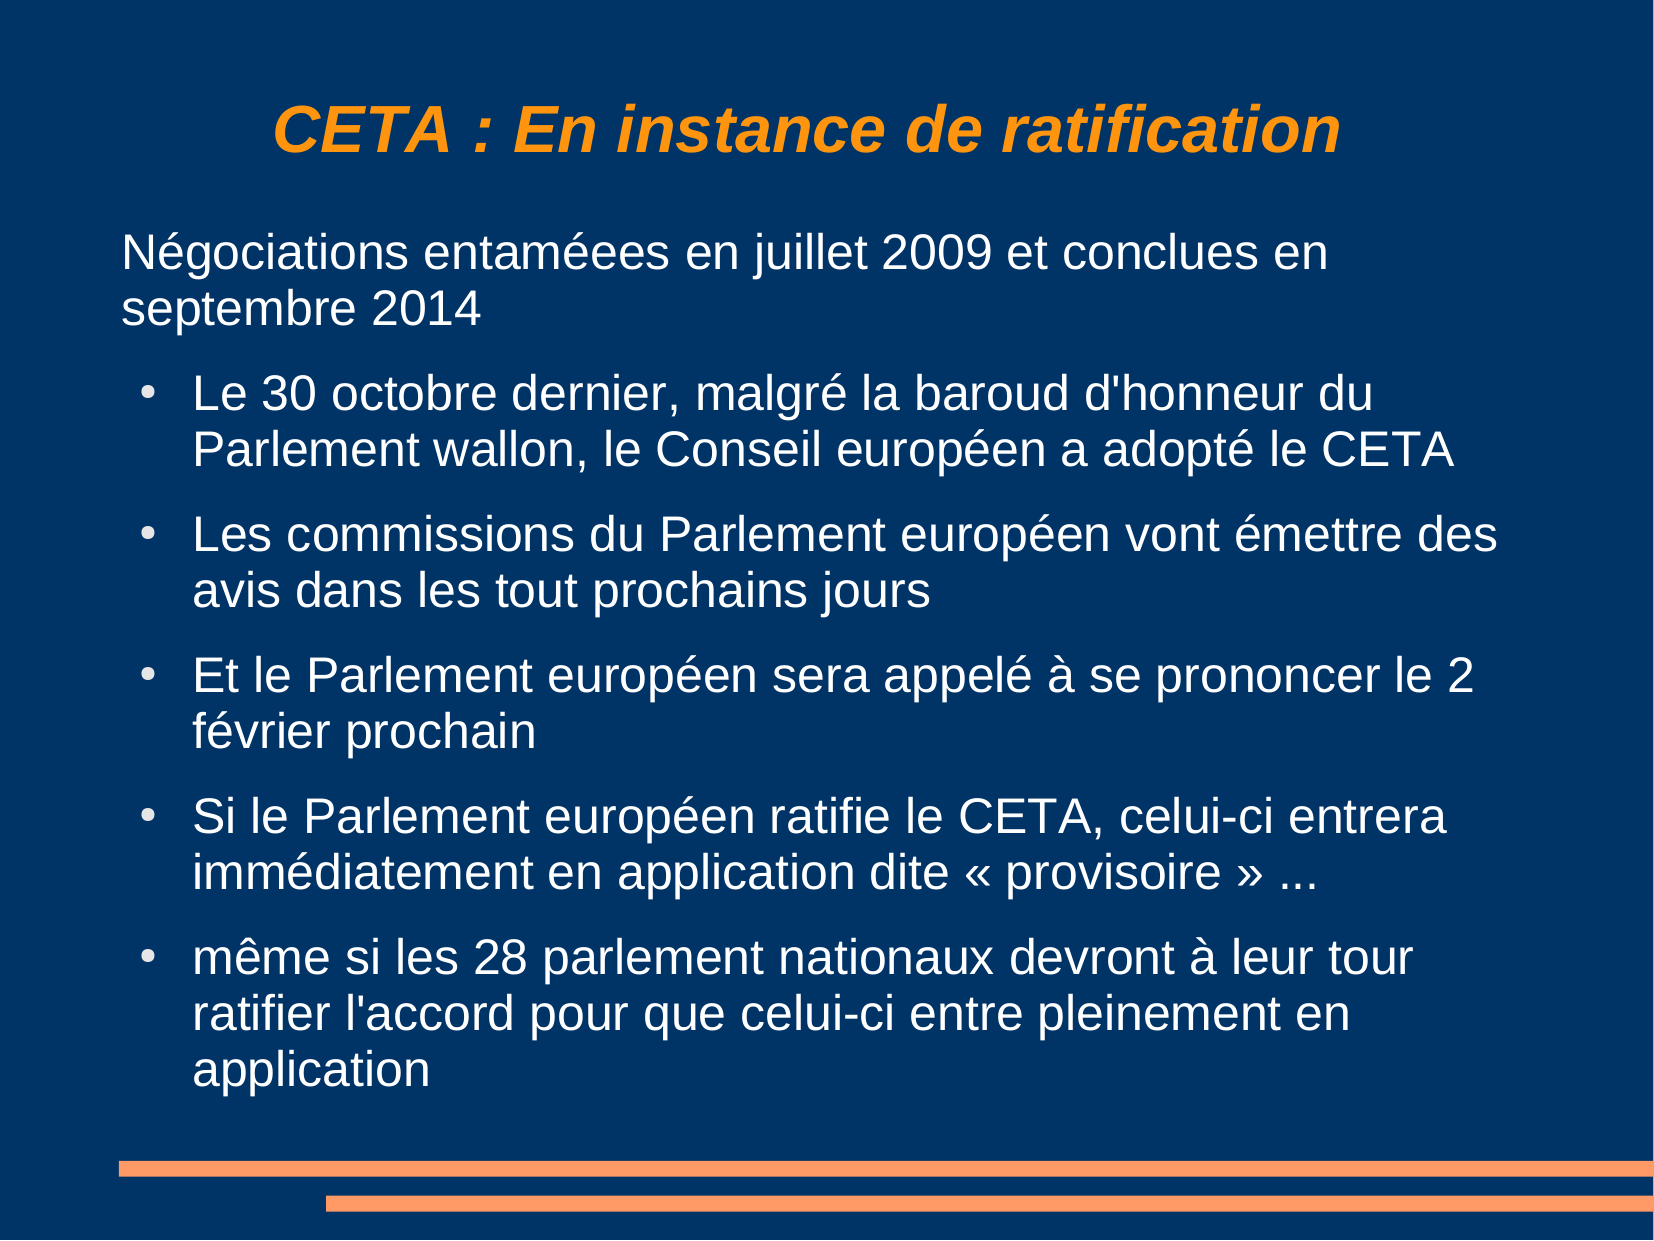

# CETA : En instance de ratification
Négociations entaméees en juillet 2009 et conclues en septembre 2014
Le 30 octobre dernier, malgré la baroud d'honneur du Parlement wallon, le Conseil européen a adopté le CETA
Les commissions du Parlement européen vont émettre des avis dans les tout prochains jours
Et le Parlement européen sera appelé à se prononcer le 2 février prochain
Si le Parlement européen ratifie le CETA, celui-ci entrera immédiatement en application dite « provisoire » ...
même si les 28 parlement nationaux devront à leur tour ratifier l'accord pour que celui-ci entre pleinement en application